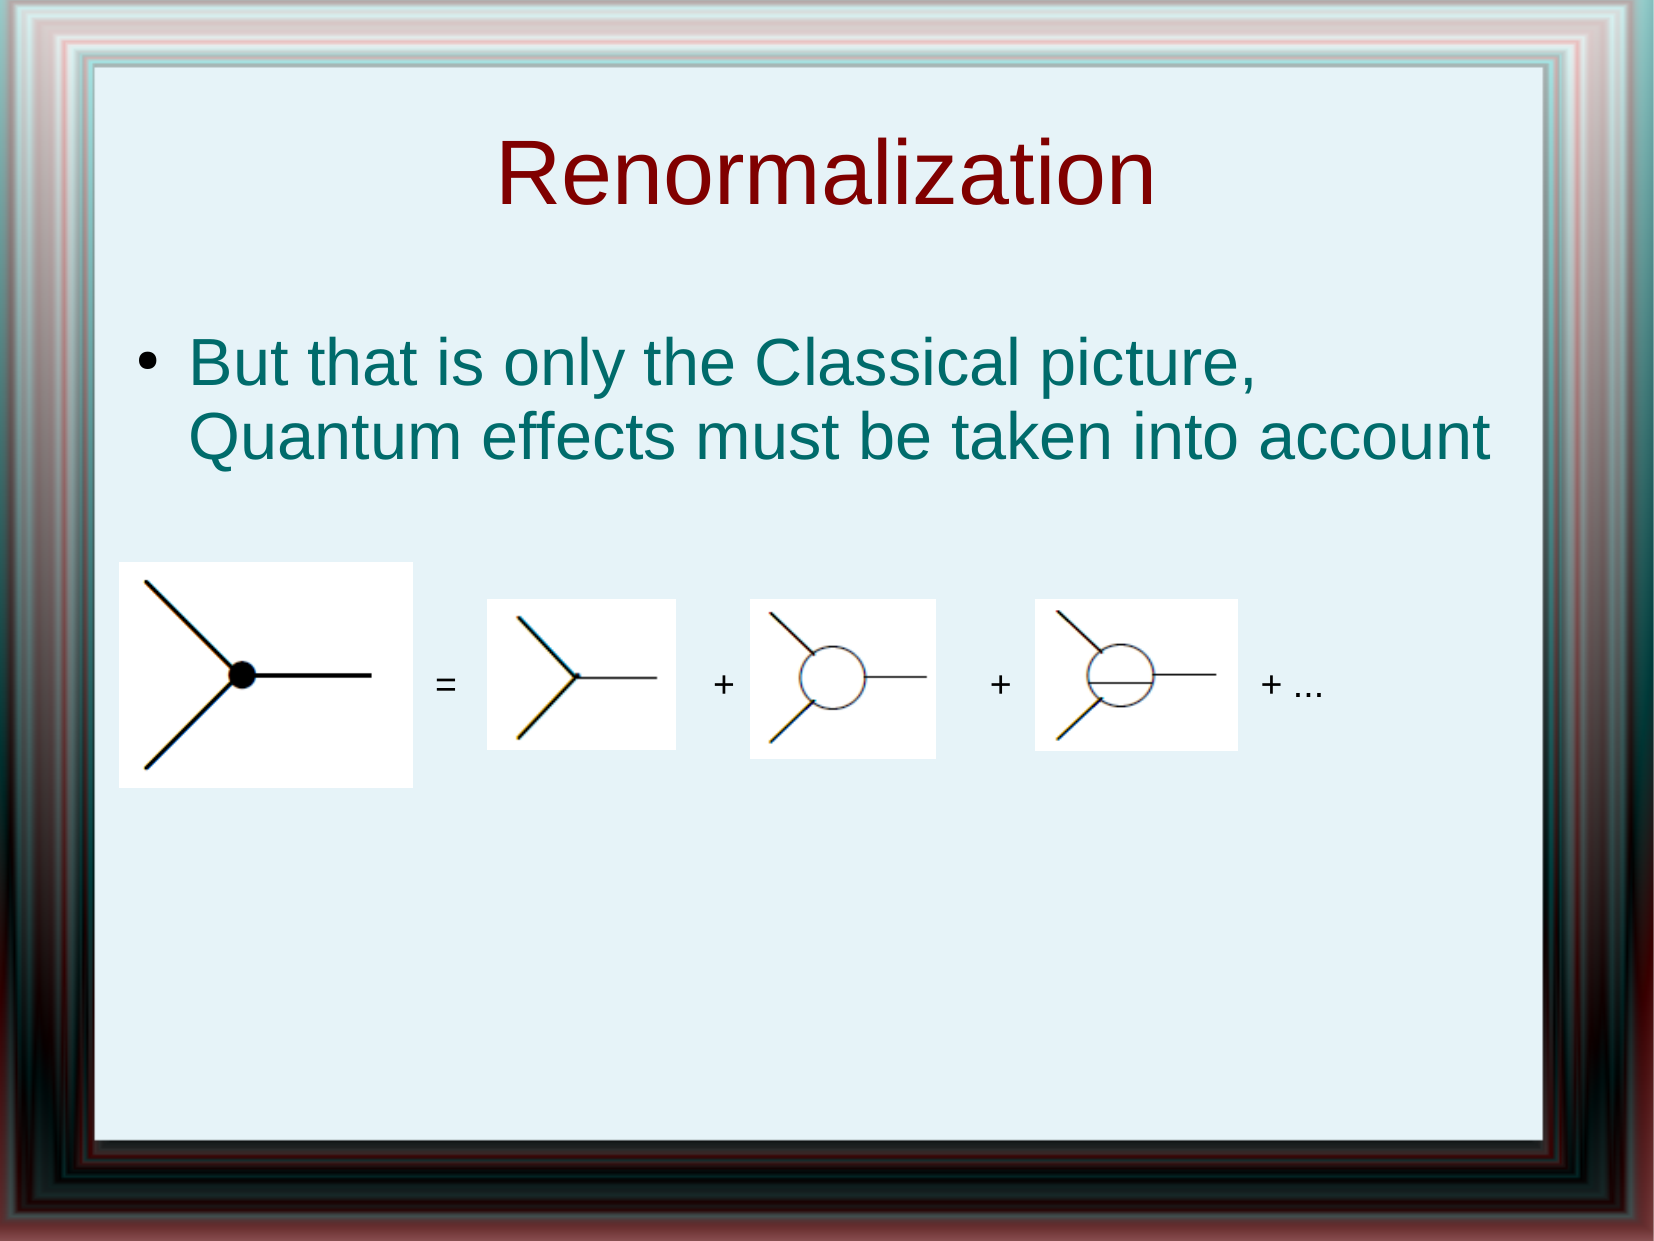

# Renormalization
But that is only the Classical picture, Quantum effects must be taken into account
=
+
+
+ ...